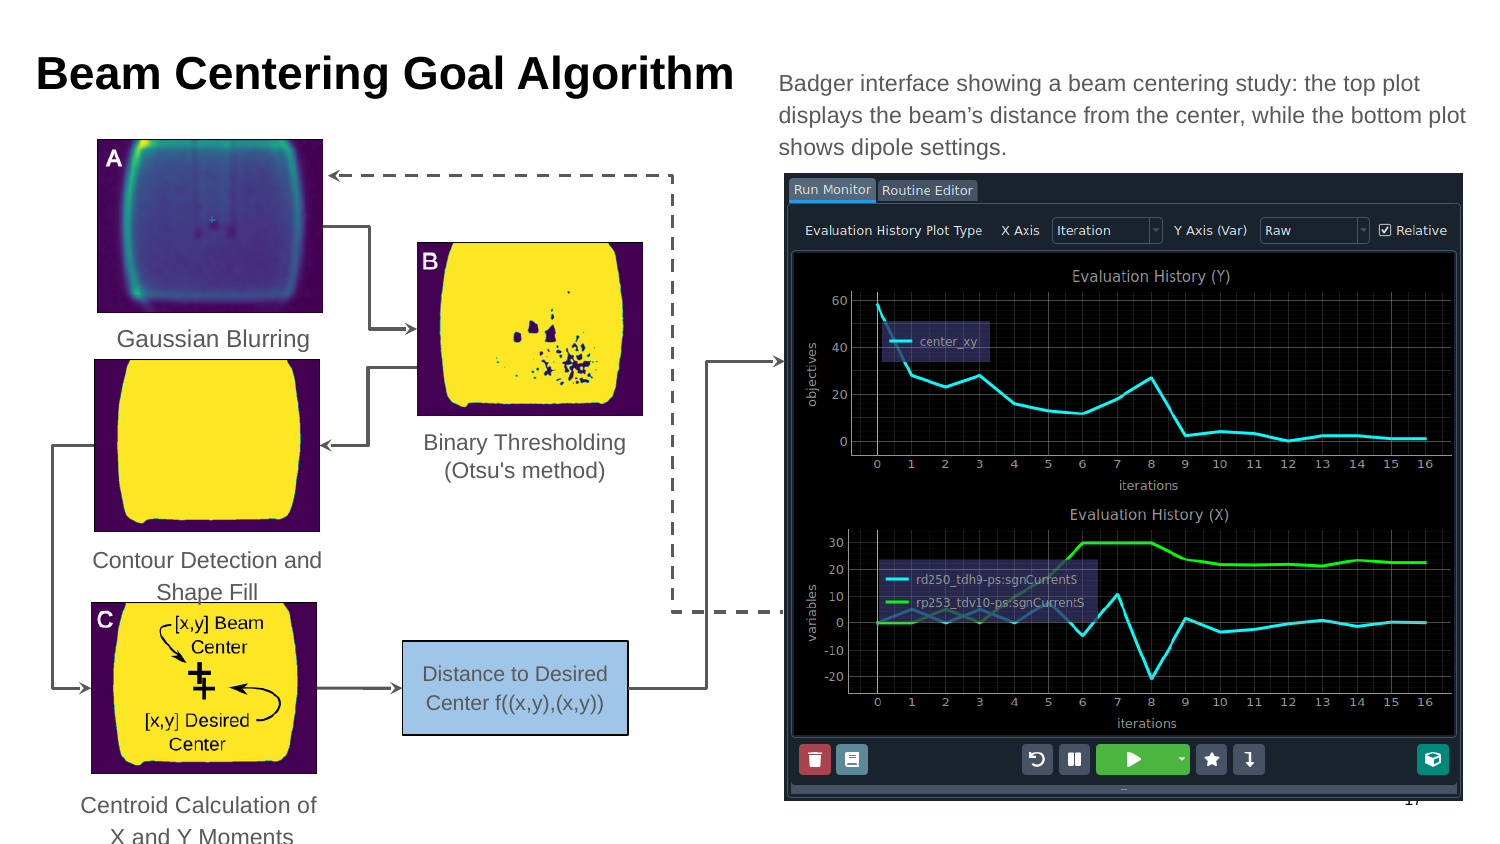

Beam Centering Goal Algorithm
Badger interface showing a beam centering study: the top plot displays the beam’s distance from the center, while the bottom plot shows dipole settings.
Gaussian Blurring
# Distance to Desired Center f((x,y),(x,y))
Binary Thresholding (Otsu's method)
Contour Detection and Shape Fill
Distance to Desired Center f((x,y),(x,y))
Centroid Calculation of X and Y Moments